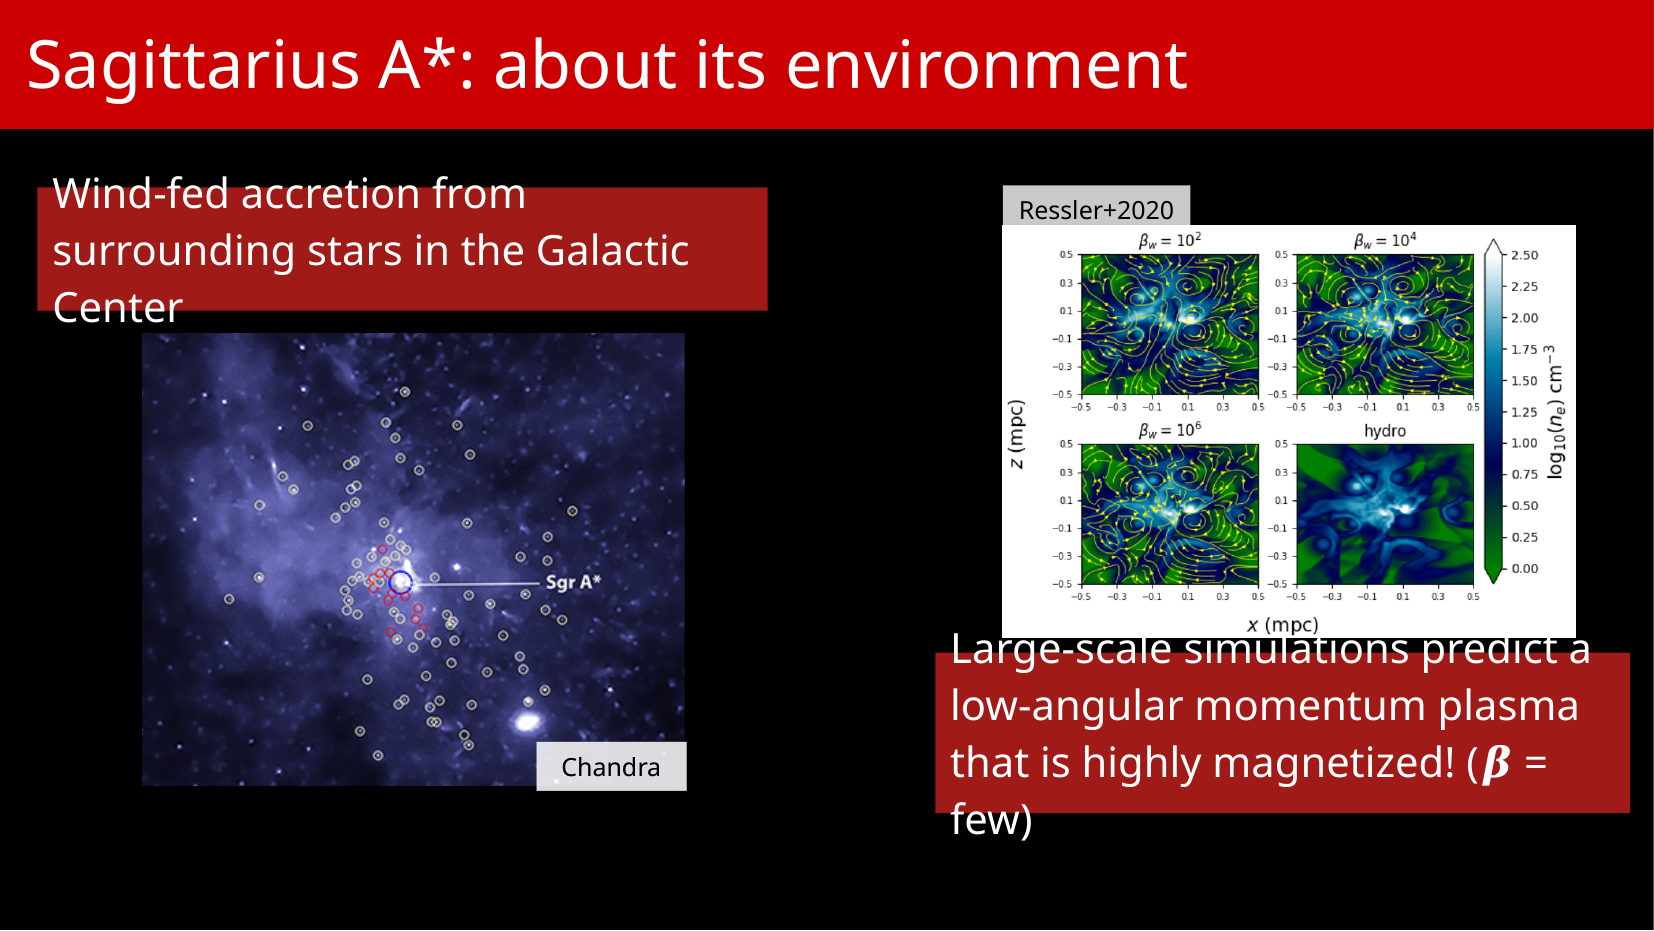

# Sagittarius A*: about its environment
Ressler+2020
Large-scale simulations predict a low-angular momentum plasma that is highly magnetized! (𝜷 = few)
Wind-fed accretion from surrounding stars in the Galactic Center
Chandra
Chandra